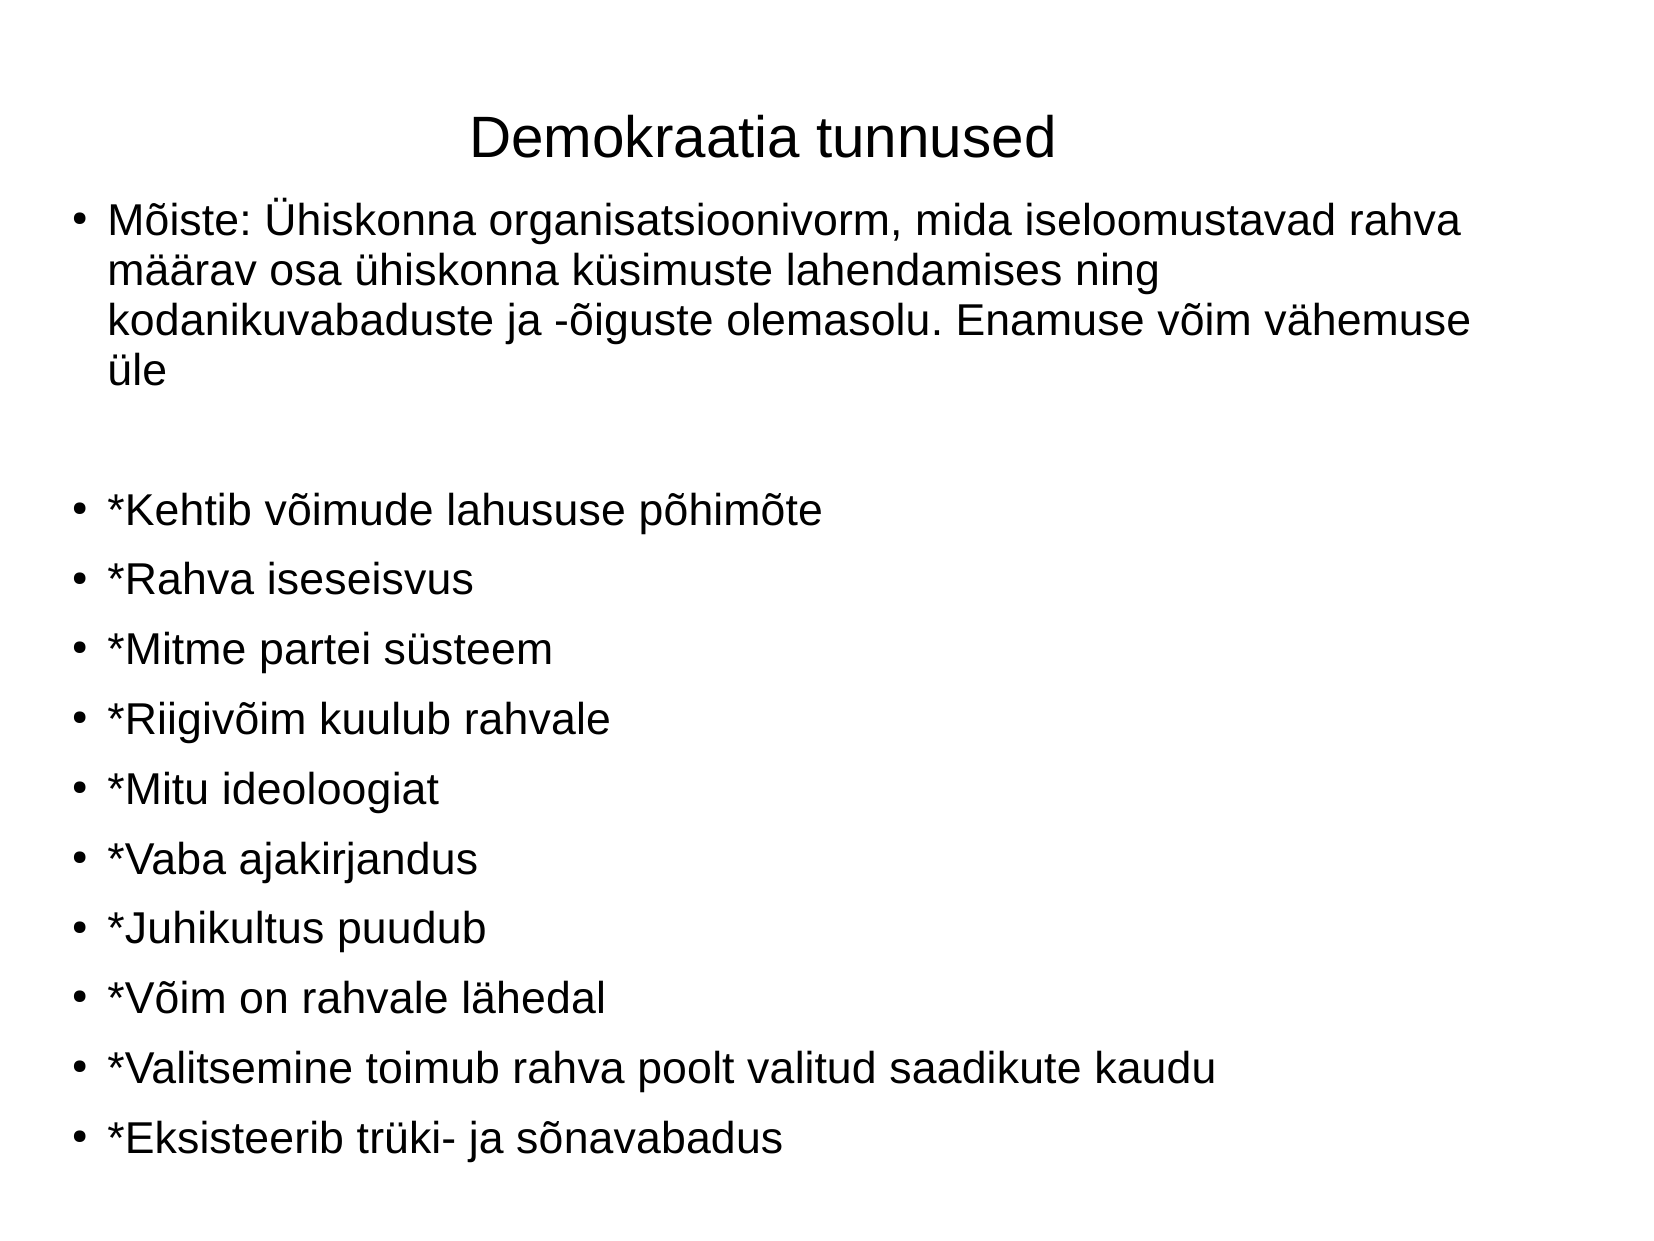

# Demokraatia tunnused
Mõiste: Ühiskonna organisatsioonivorm, mida iseloomustavad rahva määrav osa ühiskonna küsimuste lahendamises ning kodanikuvabaduste ja -õiguste olemasolu. Enamuse võim vähemuse üle
*Kehtib võimude lahususe põhimõte
*Rahva iseseisvus
*Mitme partei süsteem
*Riigivõim kuulub rahvale
*Mitu ideoloogiat
*Vaba ajakirjandus
*Juhikultus puudub
*Võim on rahvale lähedal
*Valitsemine toimub rahva poolt valitud saadikute kaudu
*Eksisteerib trüki- ja sõnavabadus